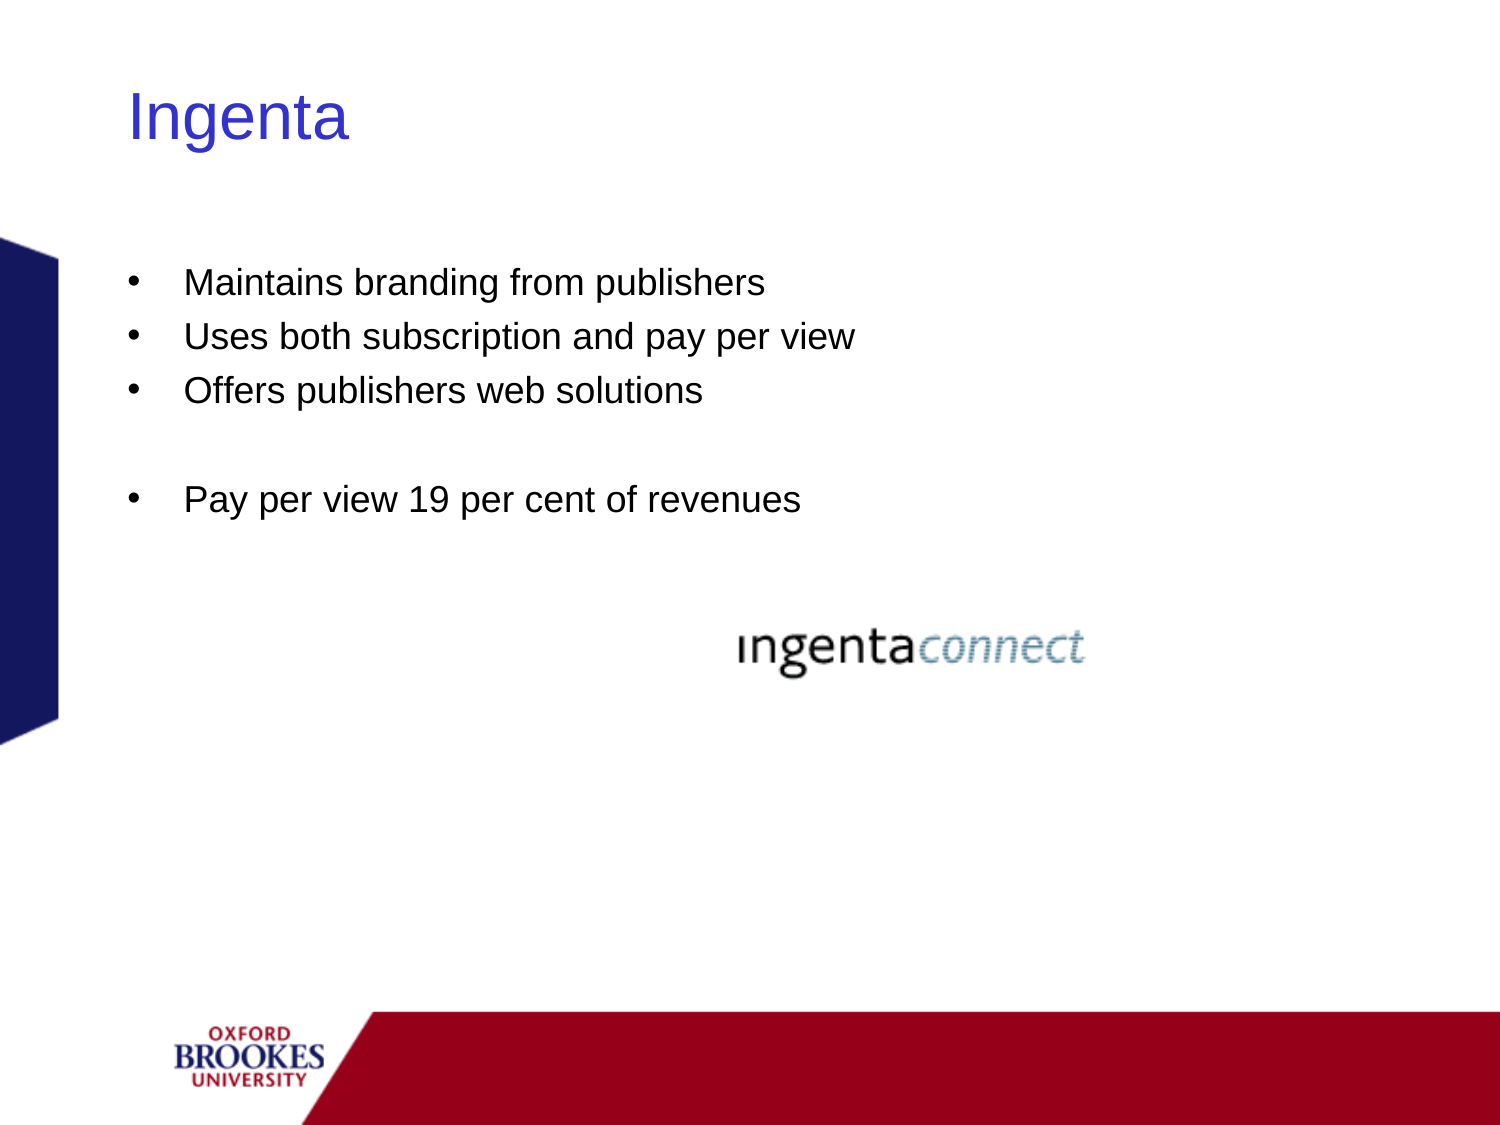

# Ingenta
Maintains branding from publishers
Uses both subscription and pay per view
Offers publishers web solutions
Pay per view 19 per cent of revenues